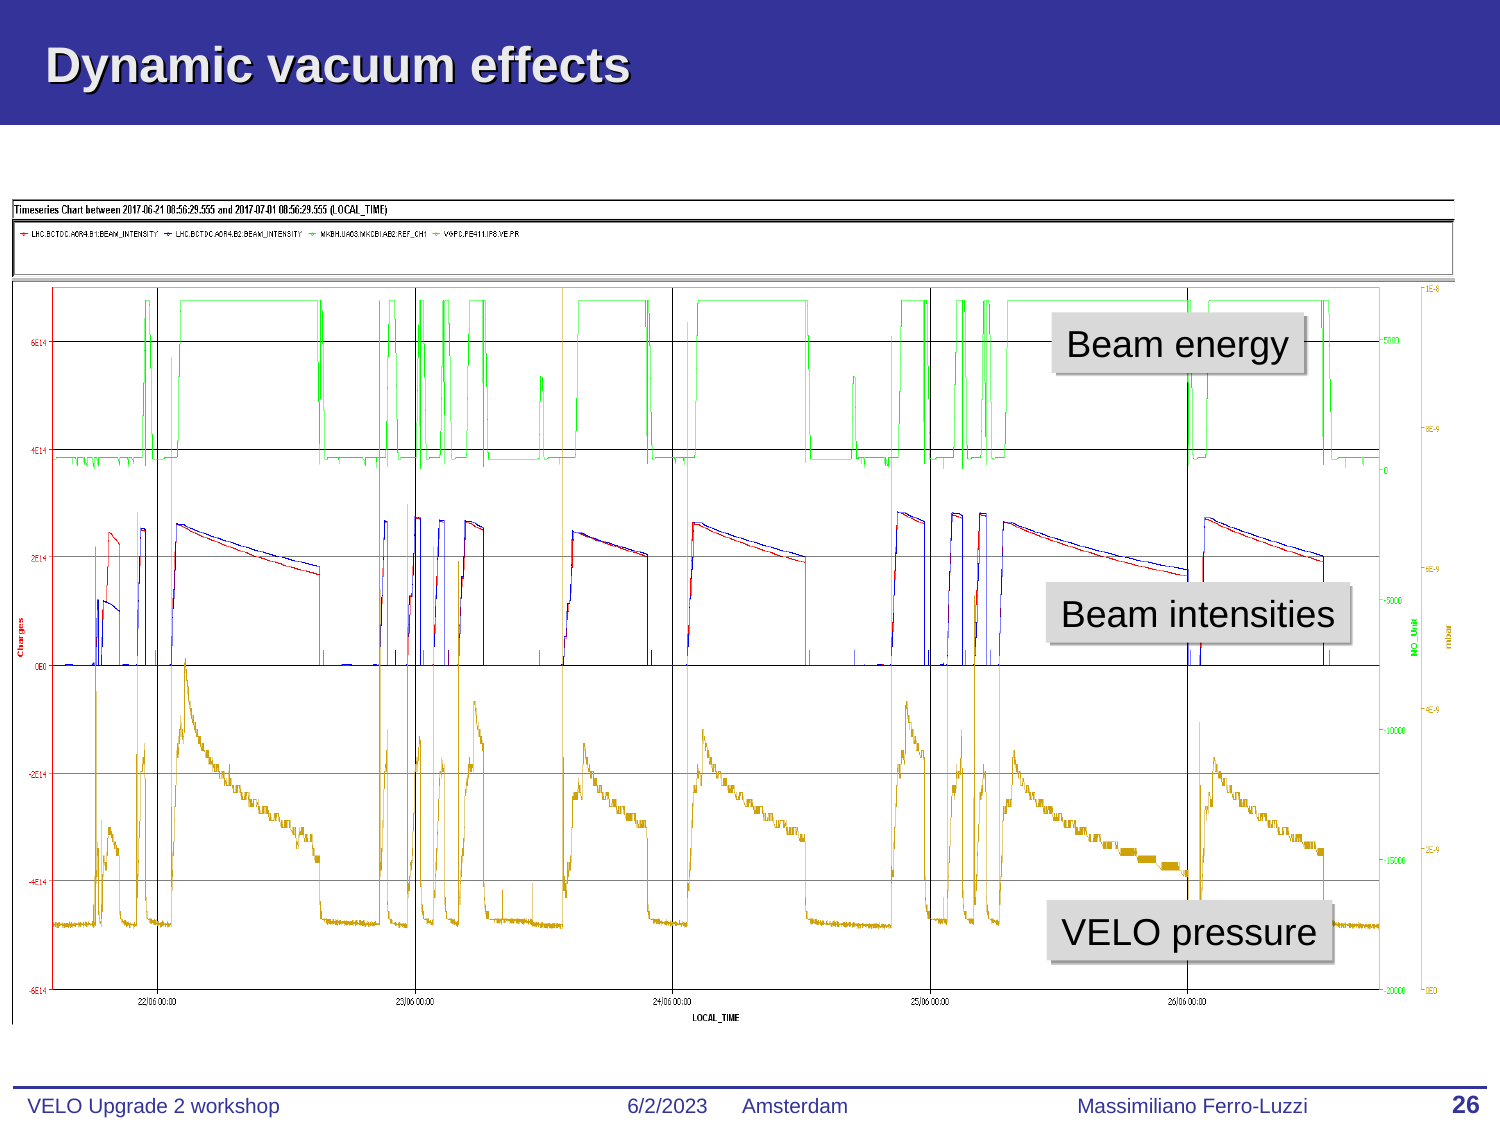

# Dynamic vacuum effects
Beam energy
Beam intensities
VELO pressure